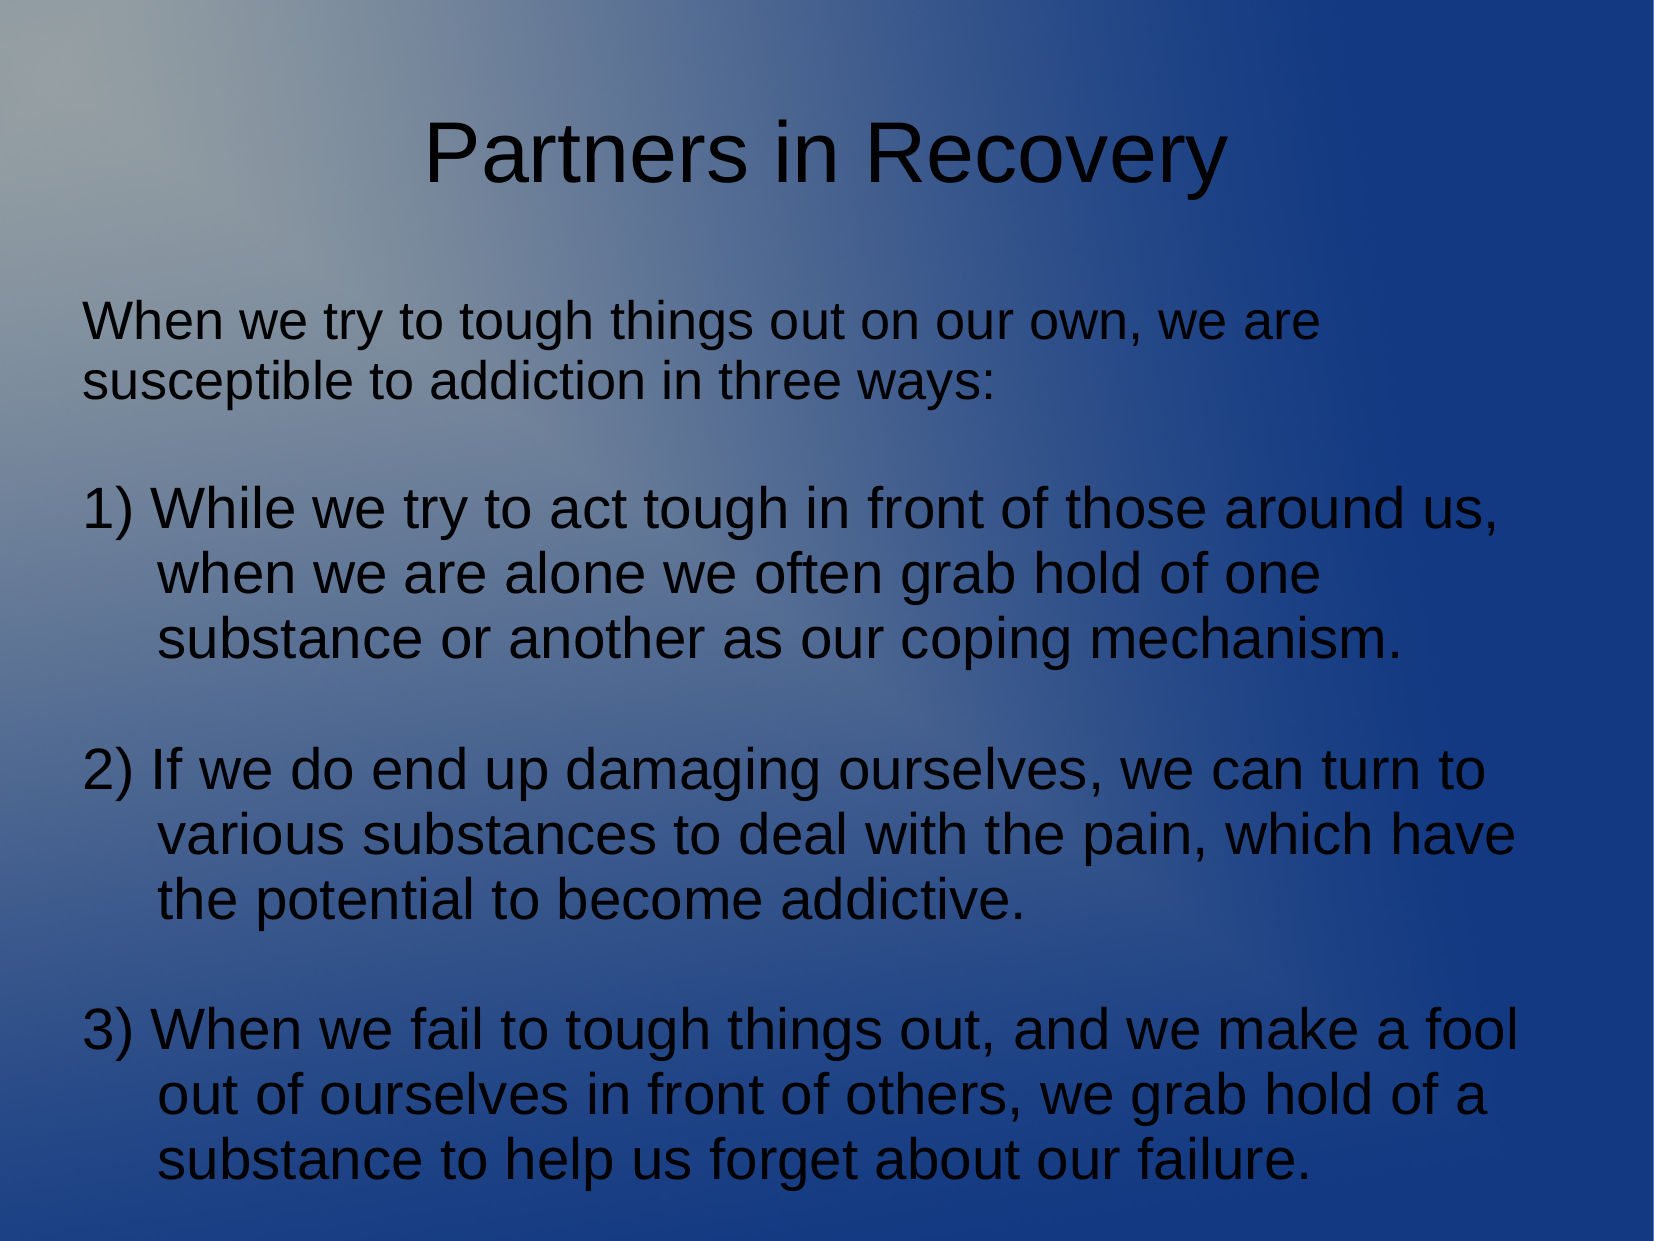

# Partners in Recovery
When we try to tough things out on our own, we are susceptible to addiction in three ways:
1) While we try to act tough in front of those around us, 	when we are alone we often grab hold of one 				substance or another as our coping mechanism.
2) If we do end up damaging ourselves, we can turn to 		various substances to deal with the pain, which have 	the potential to become addictive.
3) When we fail to tough things out, and we make a fool 	out of ourselves in front of others, we grab hold of a 		substance to help us forget about our failure.